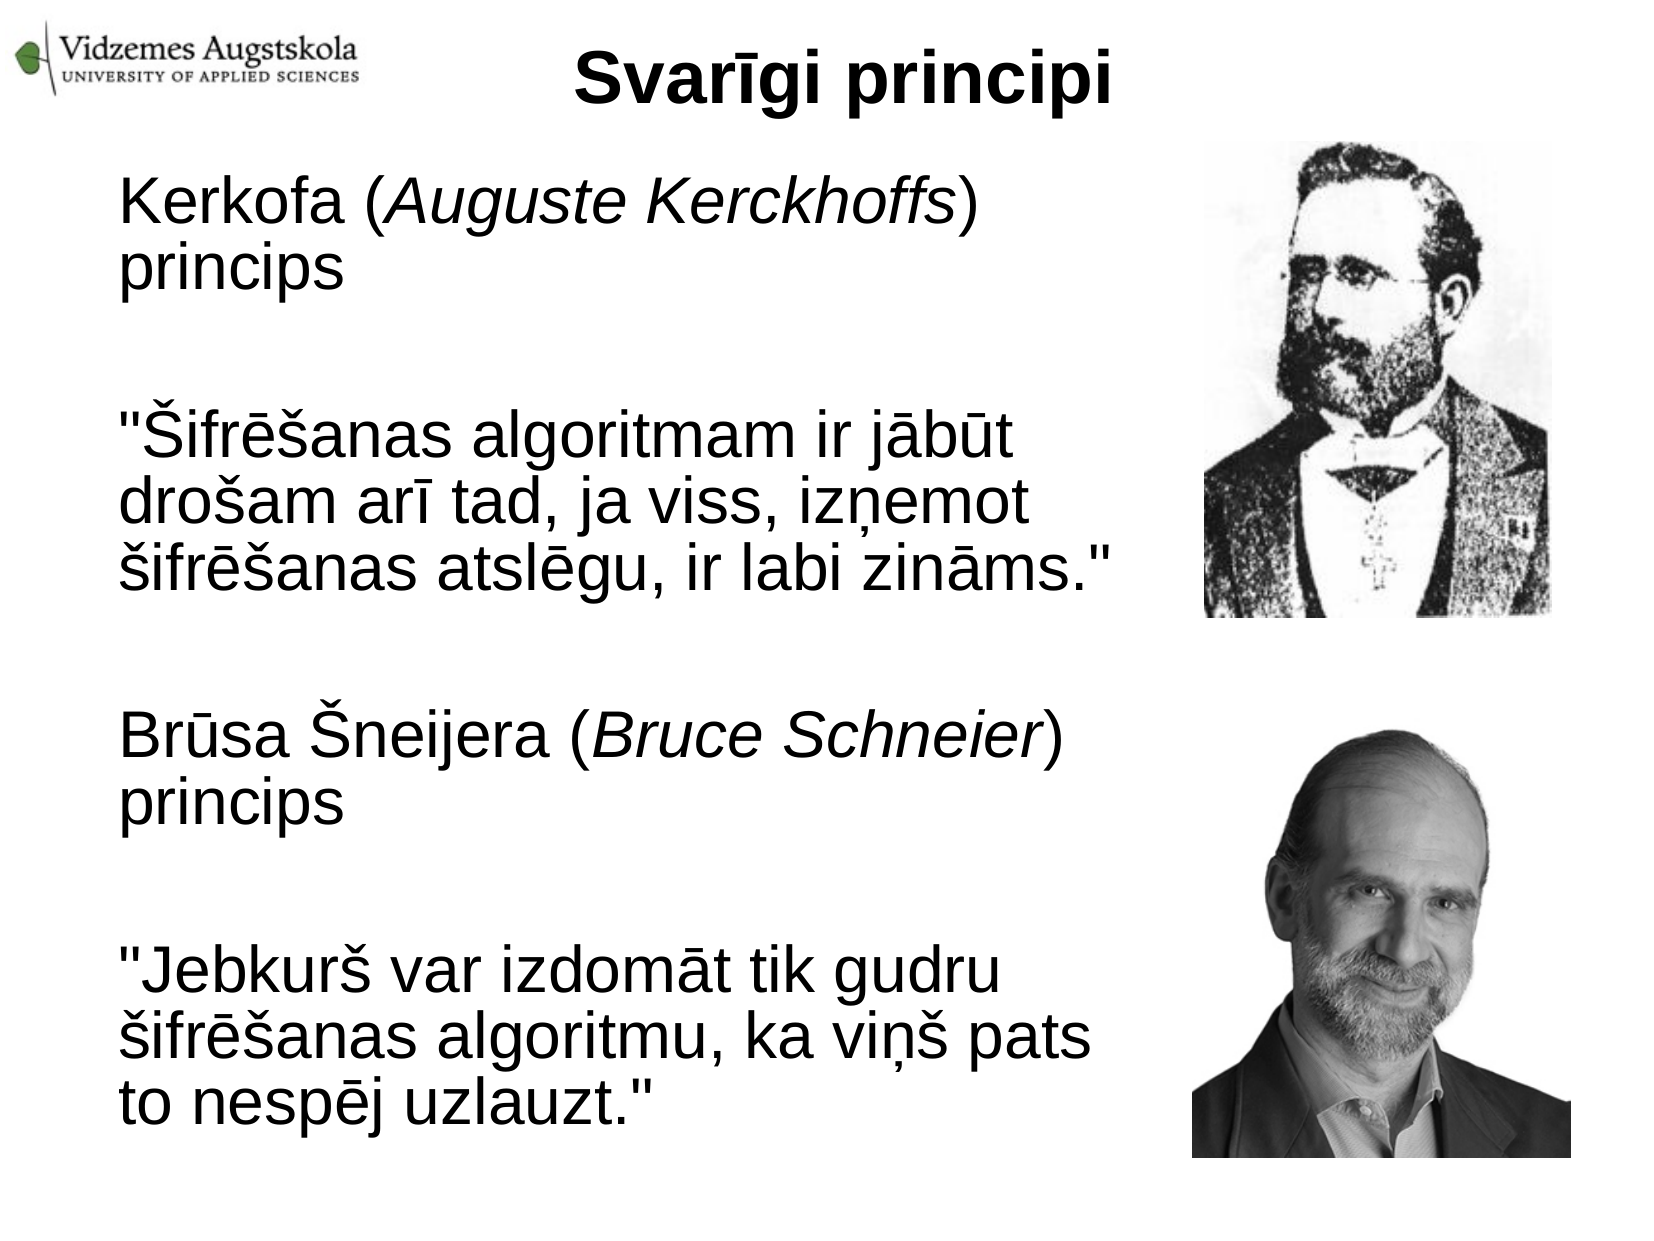

# Svarīgi principi
Kerkofa (Auguste Kerckhoffs) princips
"Šifrēšanas algoritmam ir jābūt drošam arī tad, ja viss, izņemot šifrēšanas atslēgu, ir labi zināms."
Brūsa Šneijera (Bruce Schneier) princips
"Jebkurš var izdomāt tik gudru šifrēšanas algoritmu, ka viņš pats to nespēj uzlauzt."